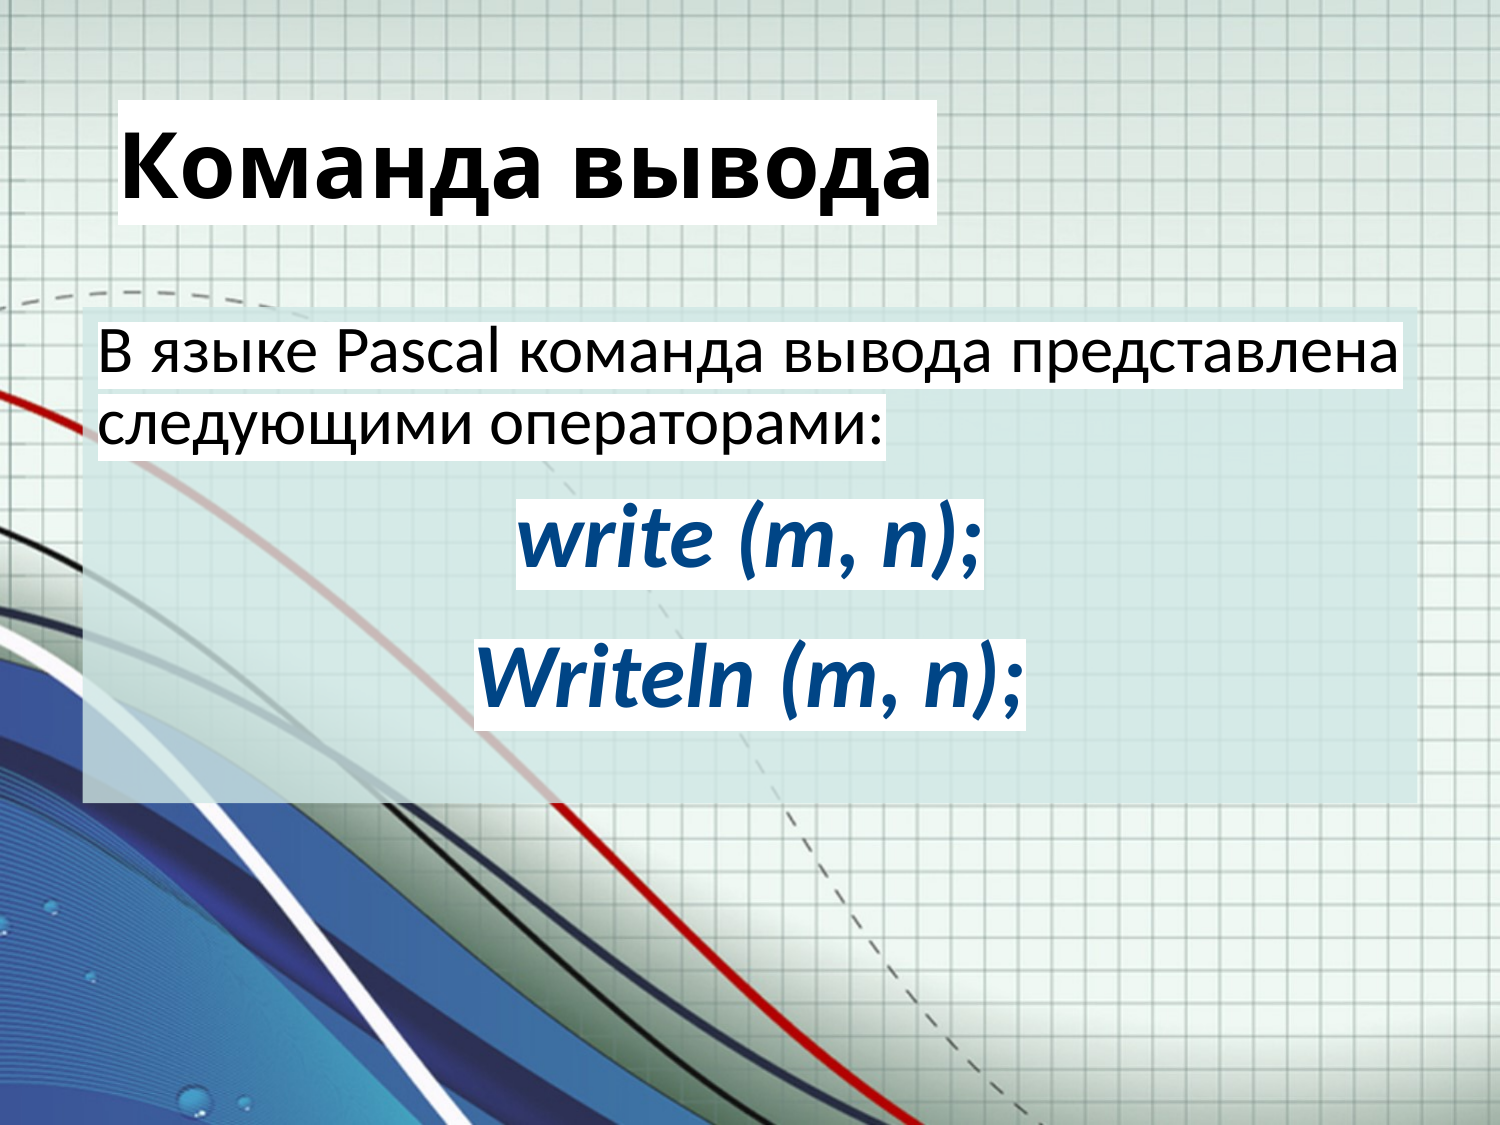

# Команда вывода
В языке Pascal команда вывода представлена следующими операторами:
write (m, n);
Writeln (m, n);